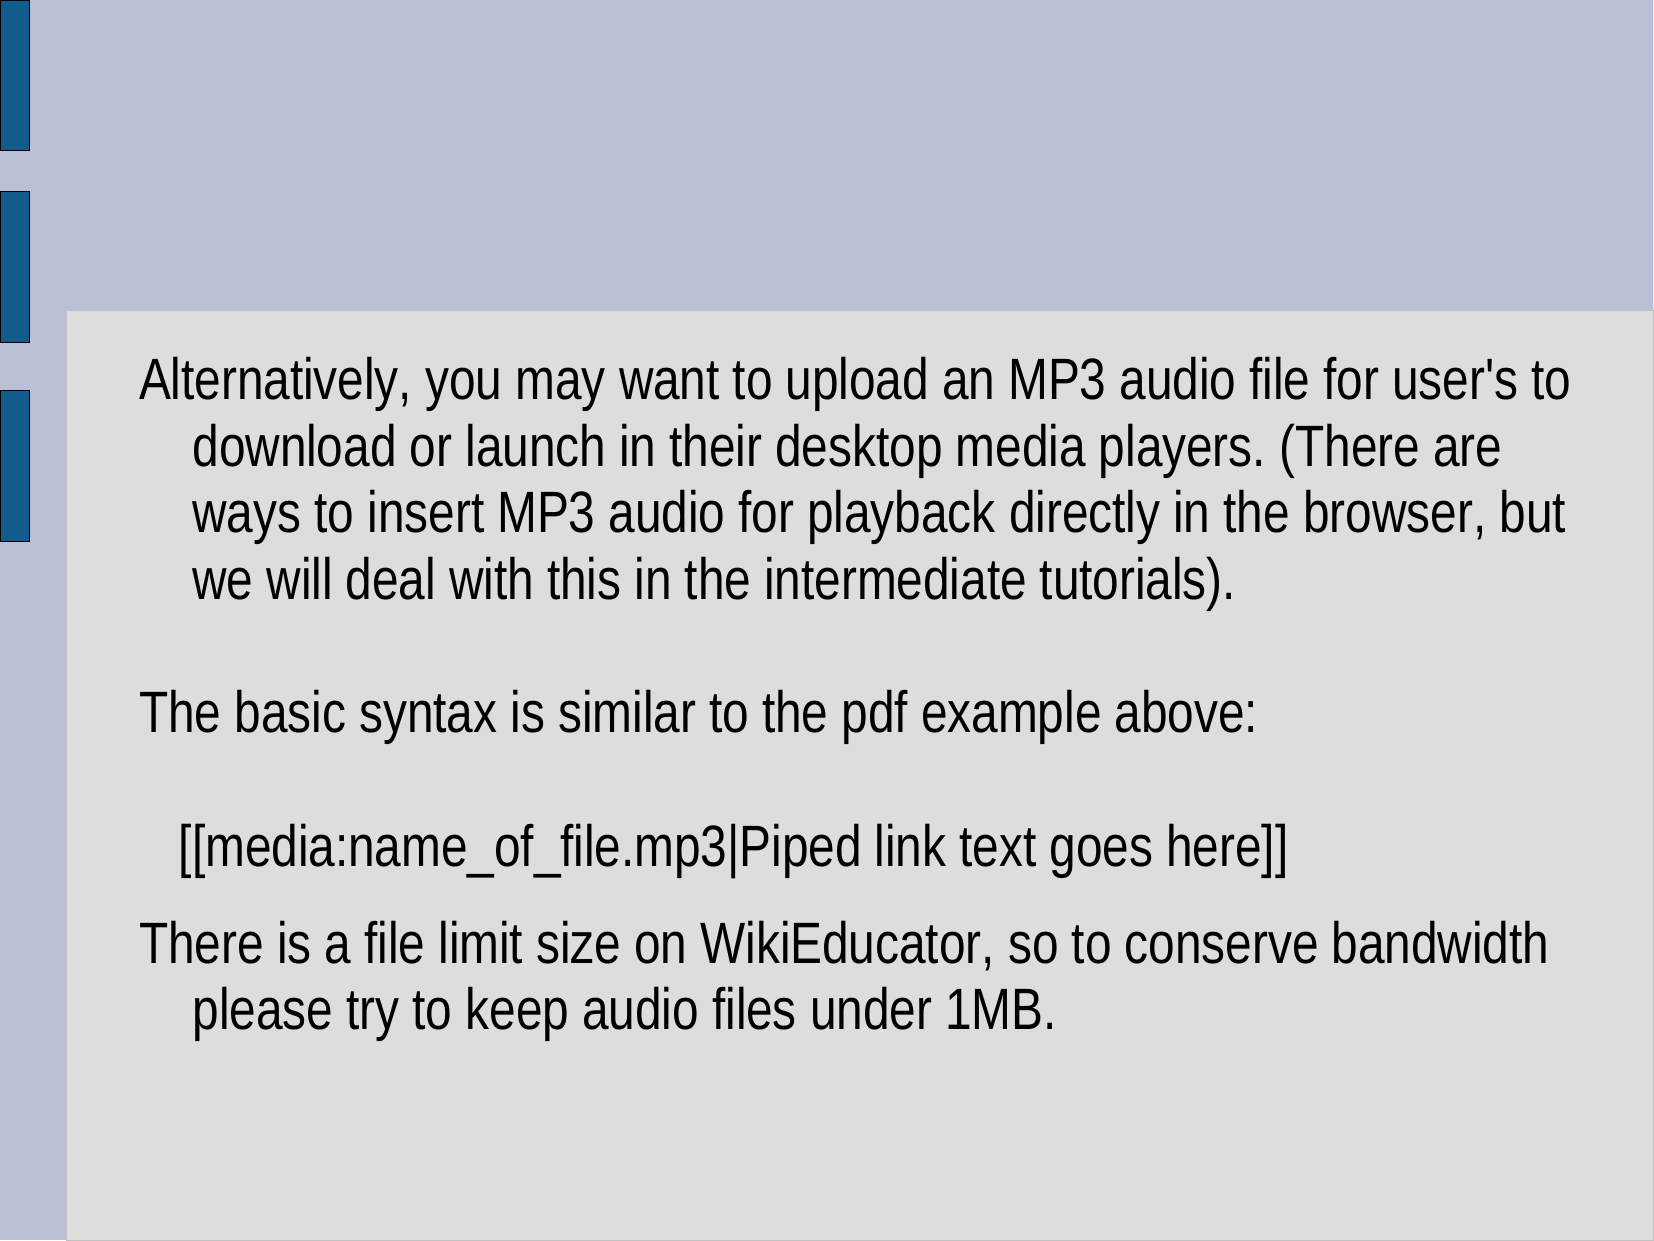

# Alternatively, you may want to upload an MP3 audio file for user's to download or launch in their desktop media players. (There are ways to insert MP3 audio for playback directly in the browser, but we will deal with this in the intermediate tutorials).
The basic syntax is similar to the pdf example above:
 [[media:name_of_file.mp3|Piped link text goes here]]
There is a file limit size on WikiEducator, so to conserve bandwidth please try to keep audio files under 1MB.